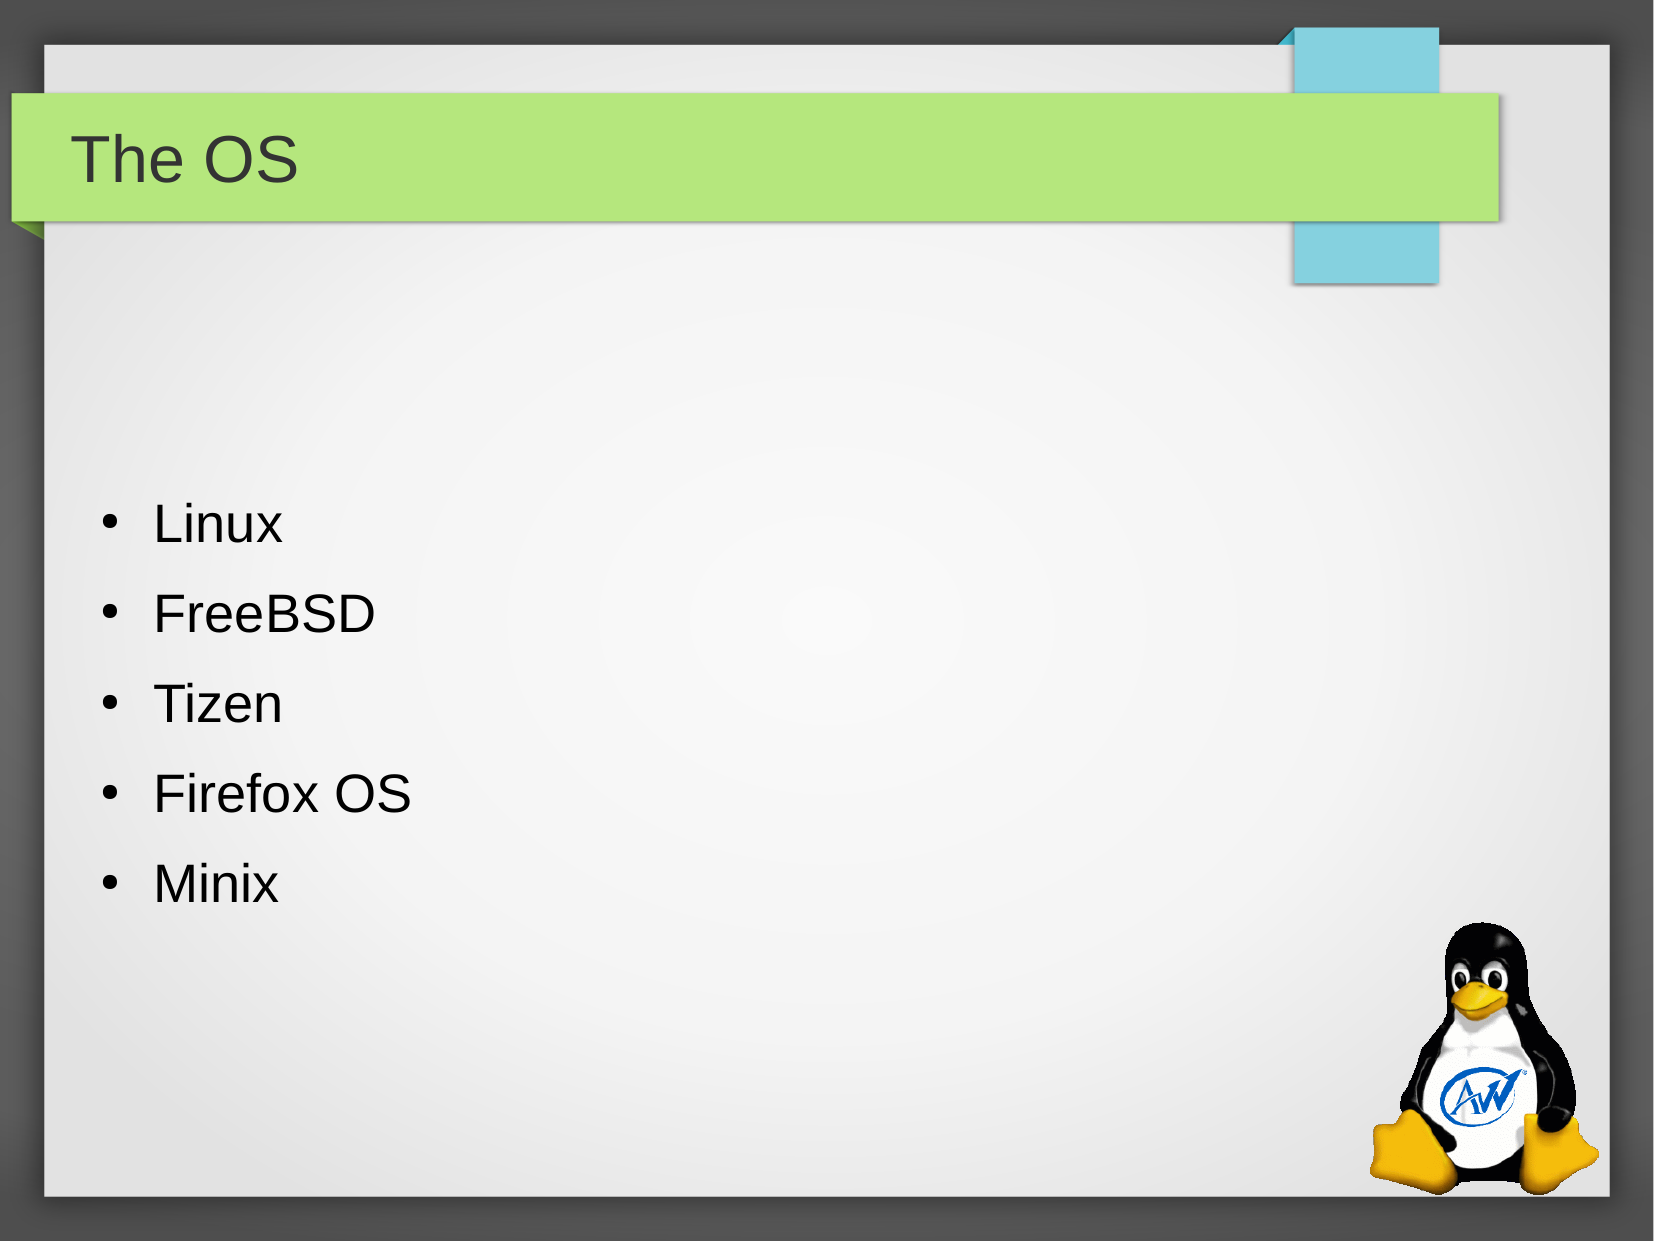

# The OS
Linux
FreeBSD
Tizen
Firefox OS
Minix